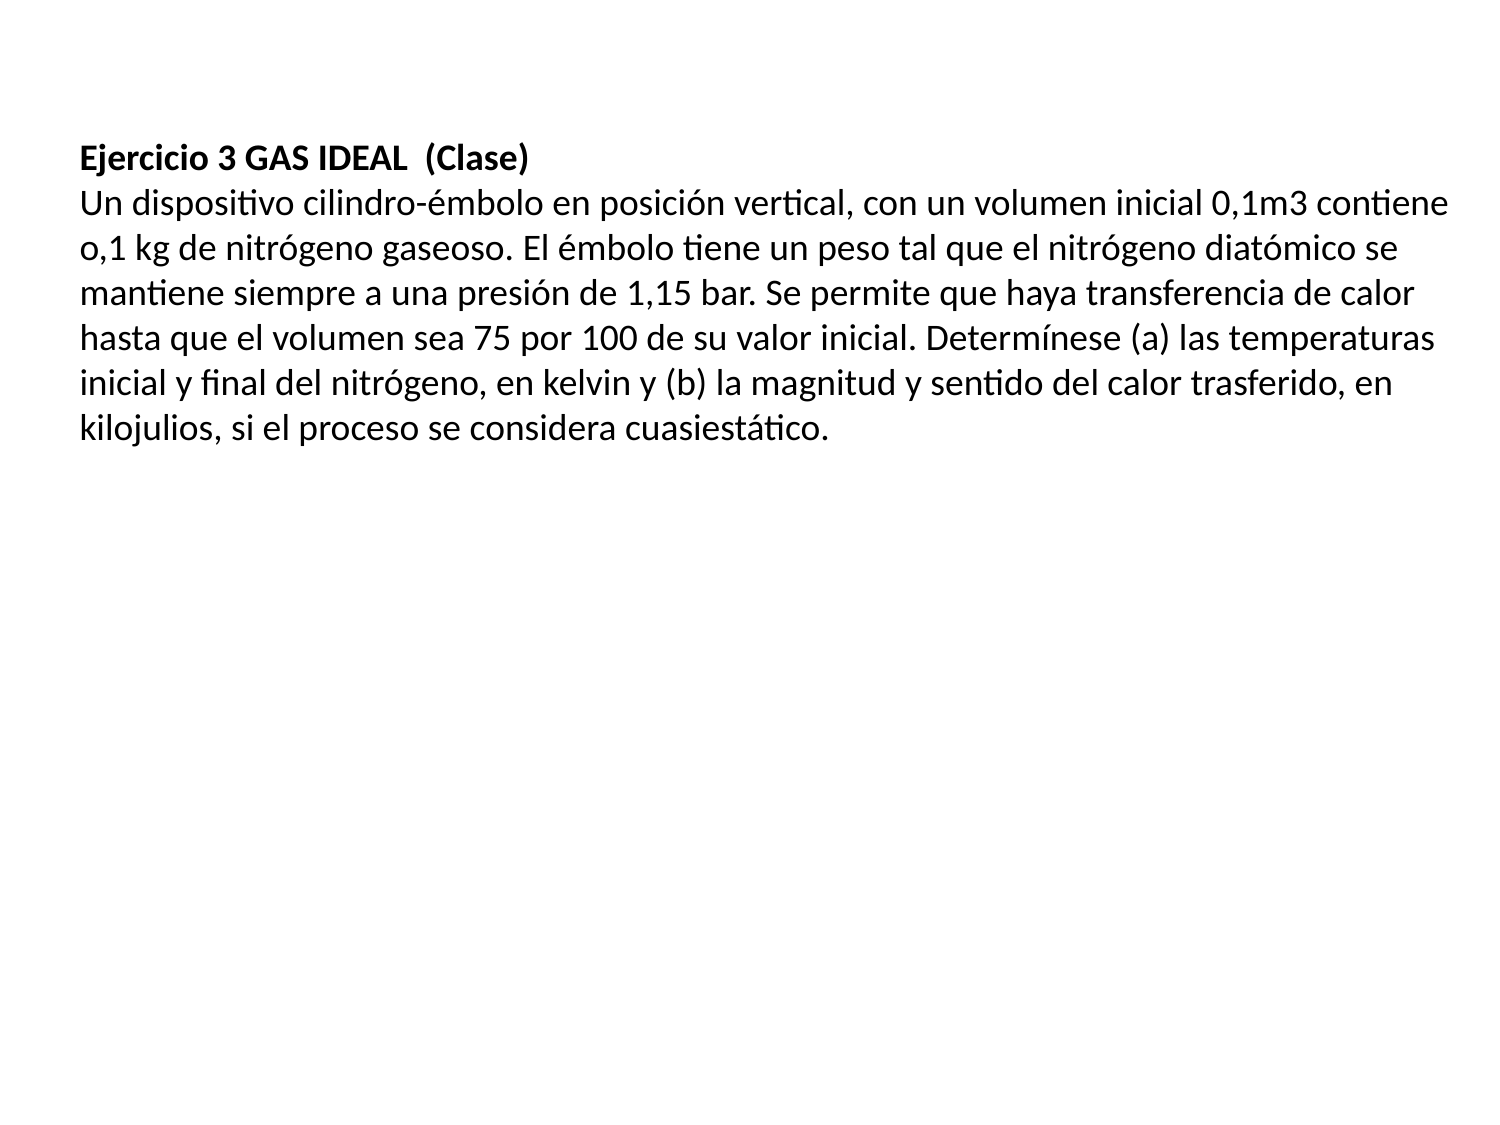

Ejercicio 3 GAS IDEAL (Clase)
Un dispositivo cilindro-émbolo en posición vertical, con un volumen inicial 0,1m3 contiene o,1 kg de nitrógeno gaseoso. El émbolo tiene un peso tal que el nitrógeno diatómico se mantiene siempre a una presión de 1,15 bar. Se permite que haya transferencia de calor hasta que el volumen sea 75 por 100 de su valor inicial. Determínese (a) las temperaturas inicial y final del nitrógeno, en kelvin y (b) la magnitud y sentido del calor trasferido, en kilojulios, si el proceso se considera cuasiestático.